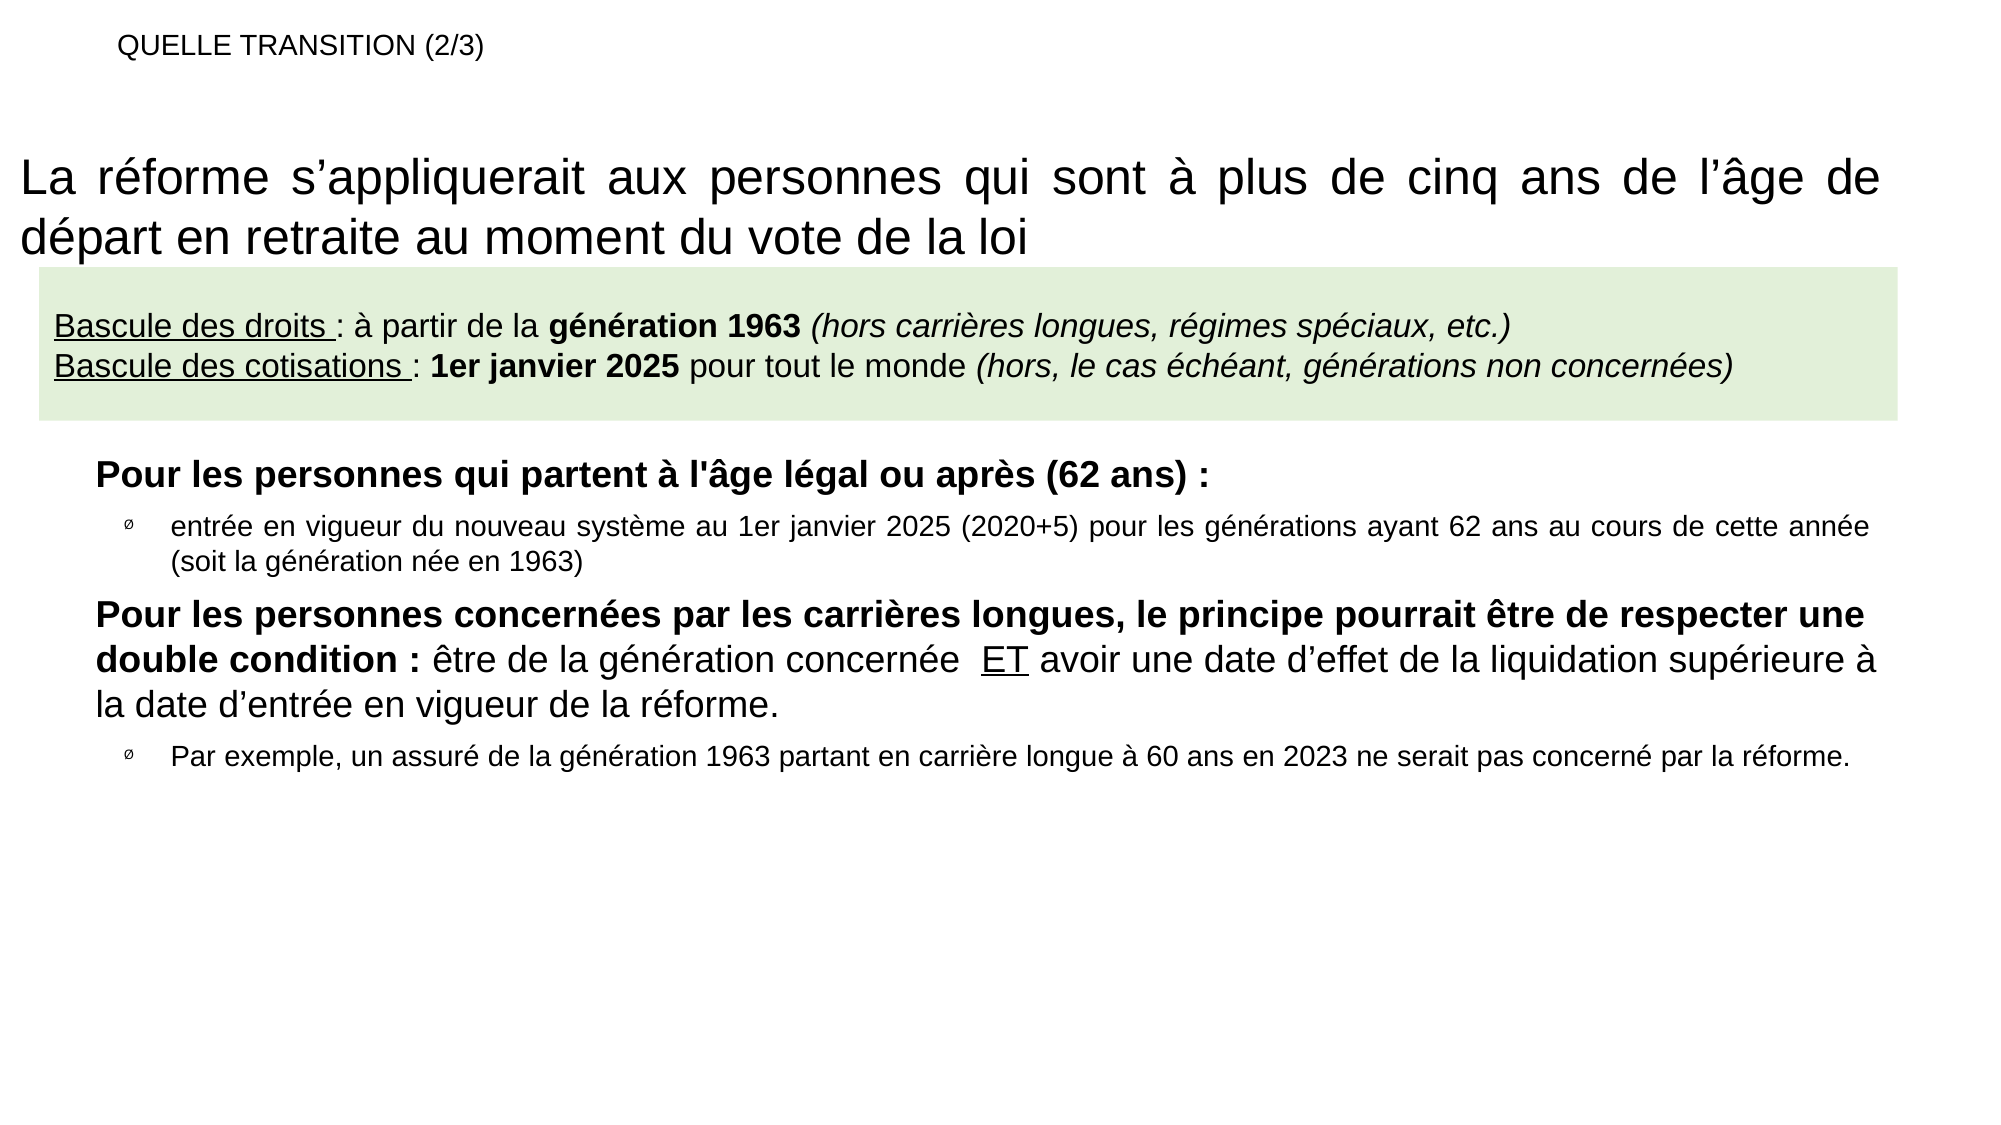

# QUELLE TRANSITION (2/3)
La réforme s’appliquerait aux personnes qui sont à plus de cinq ans de l’âge de départ en retraite au moment du vote de la loi
Pour les personnes qui partent à l'âge légal ou après (62 ans) :
entrée en vigueur du nouveau système au 1er janvier 2025 (2020+5) pour les générations ayant 62 ans au cours de cette année (soit la génération née en 1963)
Pour les personnes concernées par les carrières longues, le principe pourrait être de respecter une double condition : être de la génération concernée ET avoir une date d’effet de la liquidation supérieure à la date d’entrée en vigueur de la réforme.
Par exemple, un assuré de la génération 1963 partant en carrière longue à 60 ans en 2023 ne serait pas concerné par la réforme.
Bascule des droits : à partir de la génération 1963 (hors carrières longues, régimes spéciaux, etc.)
Bascule des cotisations : 1er janvier 2025 pour tout le monde (hors, le cas échéant, générations non concernées)